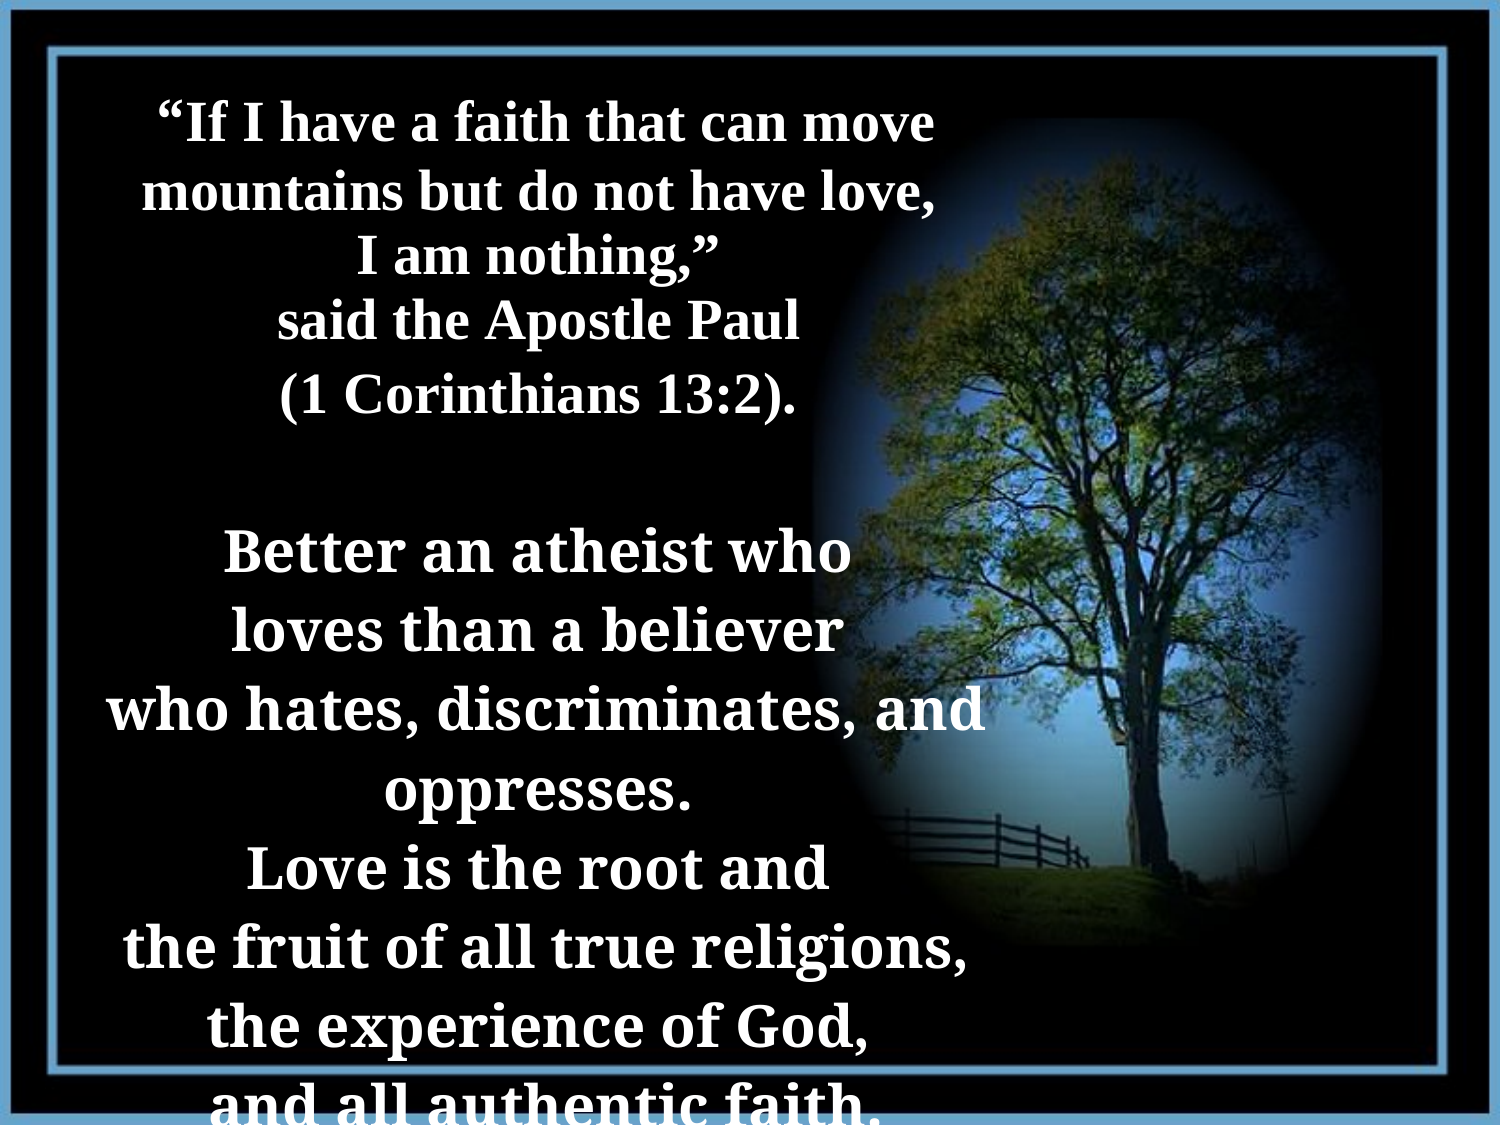

“If I have a faith that can move mountains but do not have love,
I am nothing,”
said the Apostle Paul
(1 Corinthians 13:2).
Better an atheist who
loves than a believer
who hates, discriminates, and oppresses.
Love is the root and
the fruit of all true religions, the experience of God,
and all authentic faith.